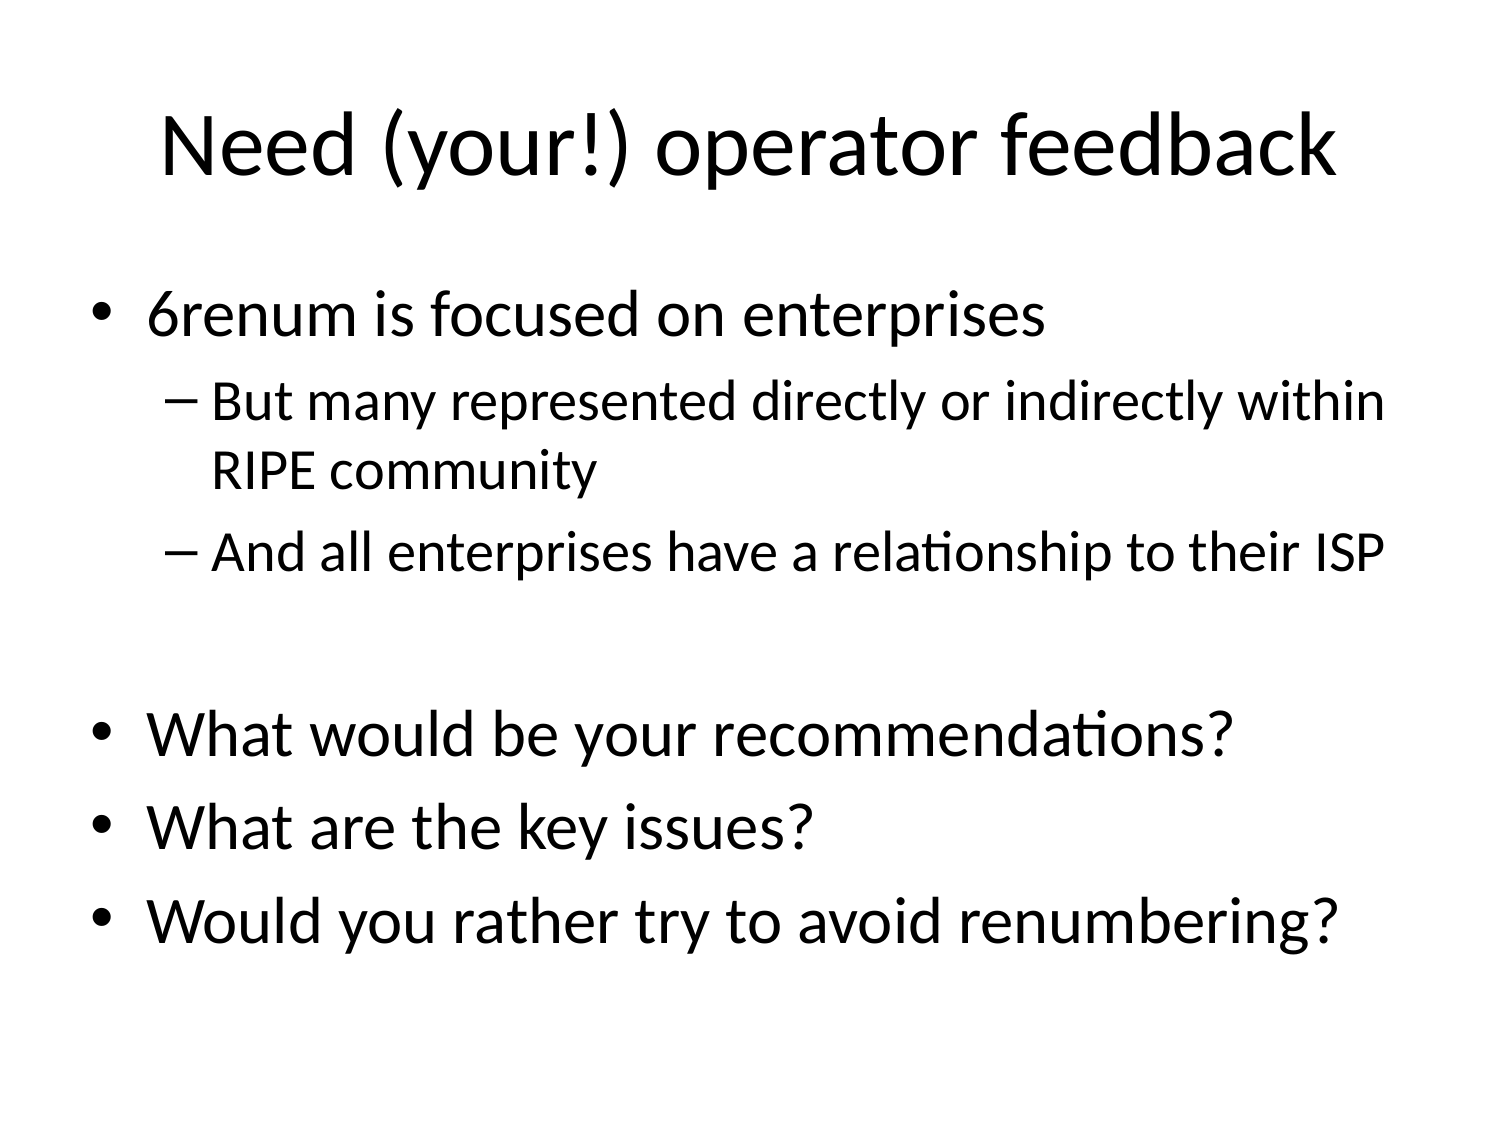

# Need (your!) operator feedback
6renum is focused on enterprises
But many represented directly or indirectly within RIPE community
And all enterprises have a relationship to their ISP
What would be your recommendations?
What are the key issues?
Would you rather try to avoid renumbering?